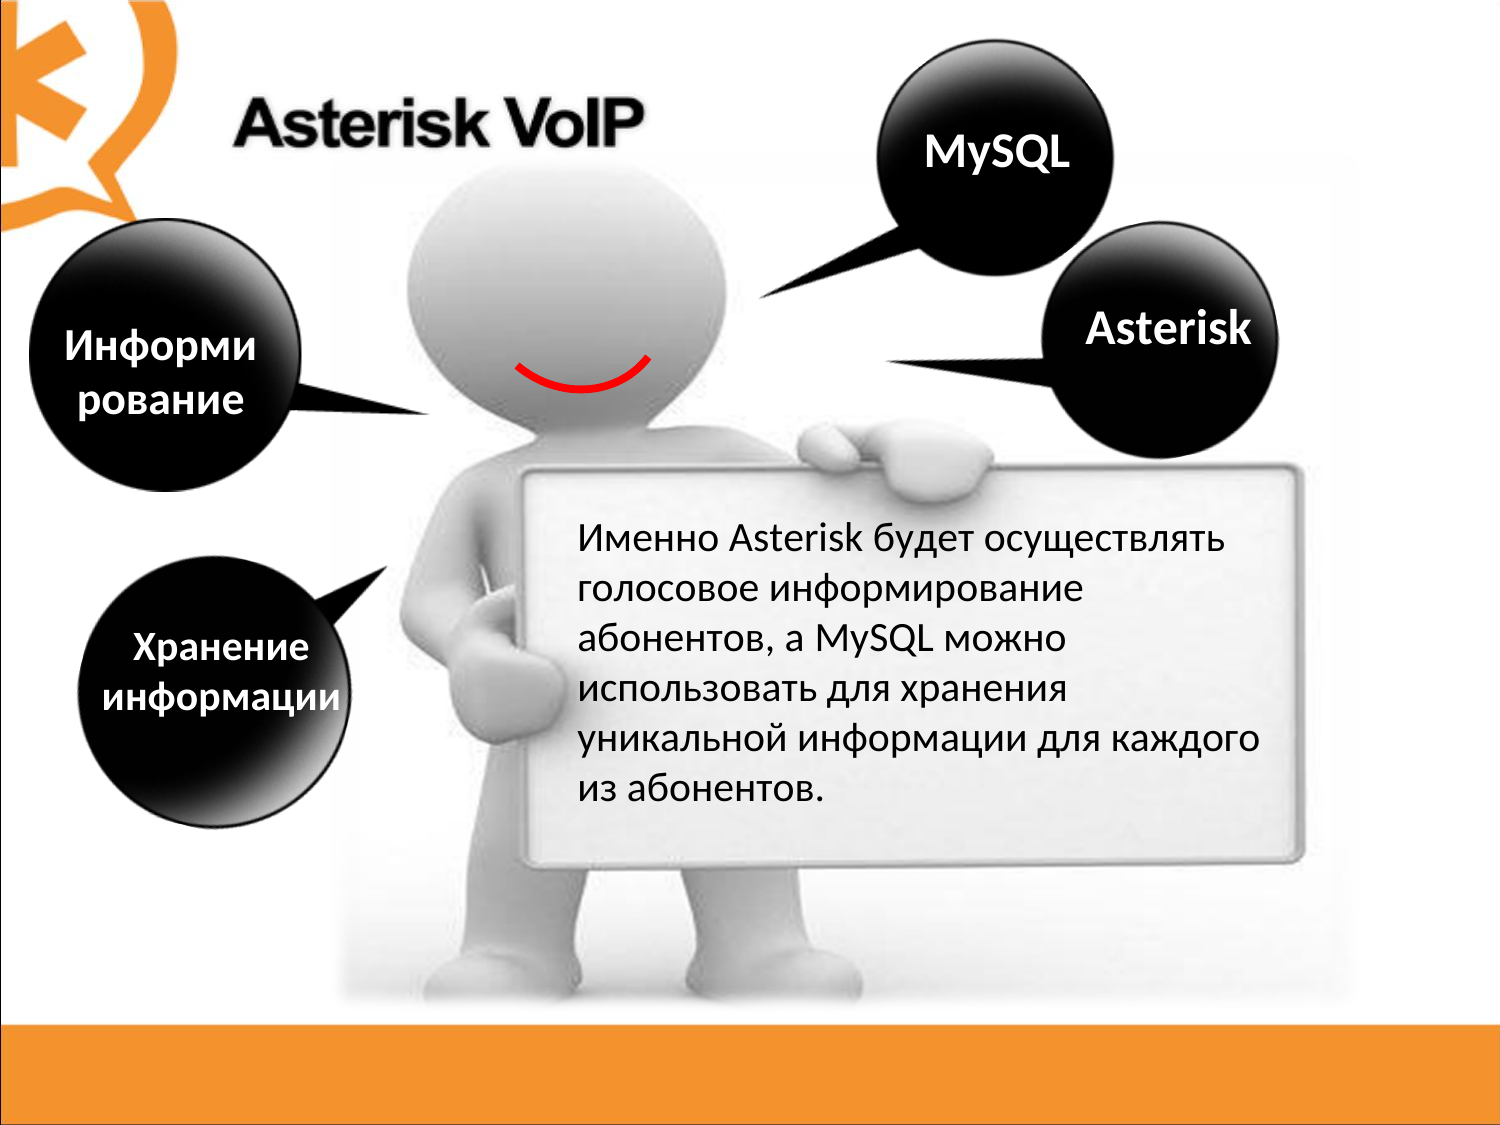

MySQL
Asterisk
Информирование
Именно Asterisk будет осуществлять голосовое информирование абонентов, а MySQL можно использовать для хранения уникальной информации для каждого из абонентов.
Хранение информации